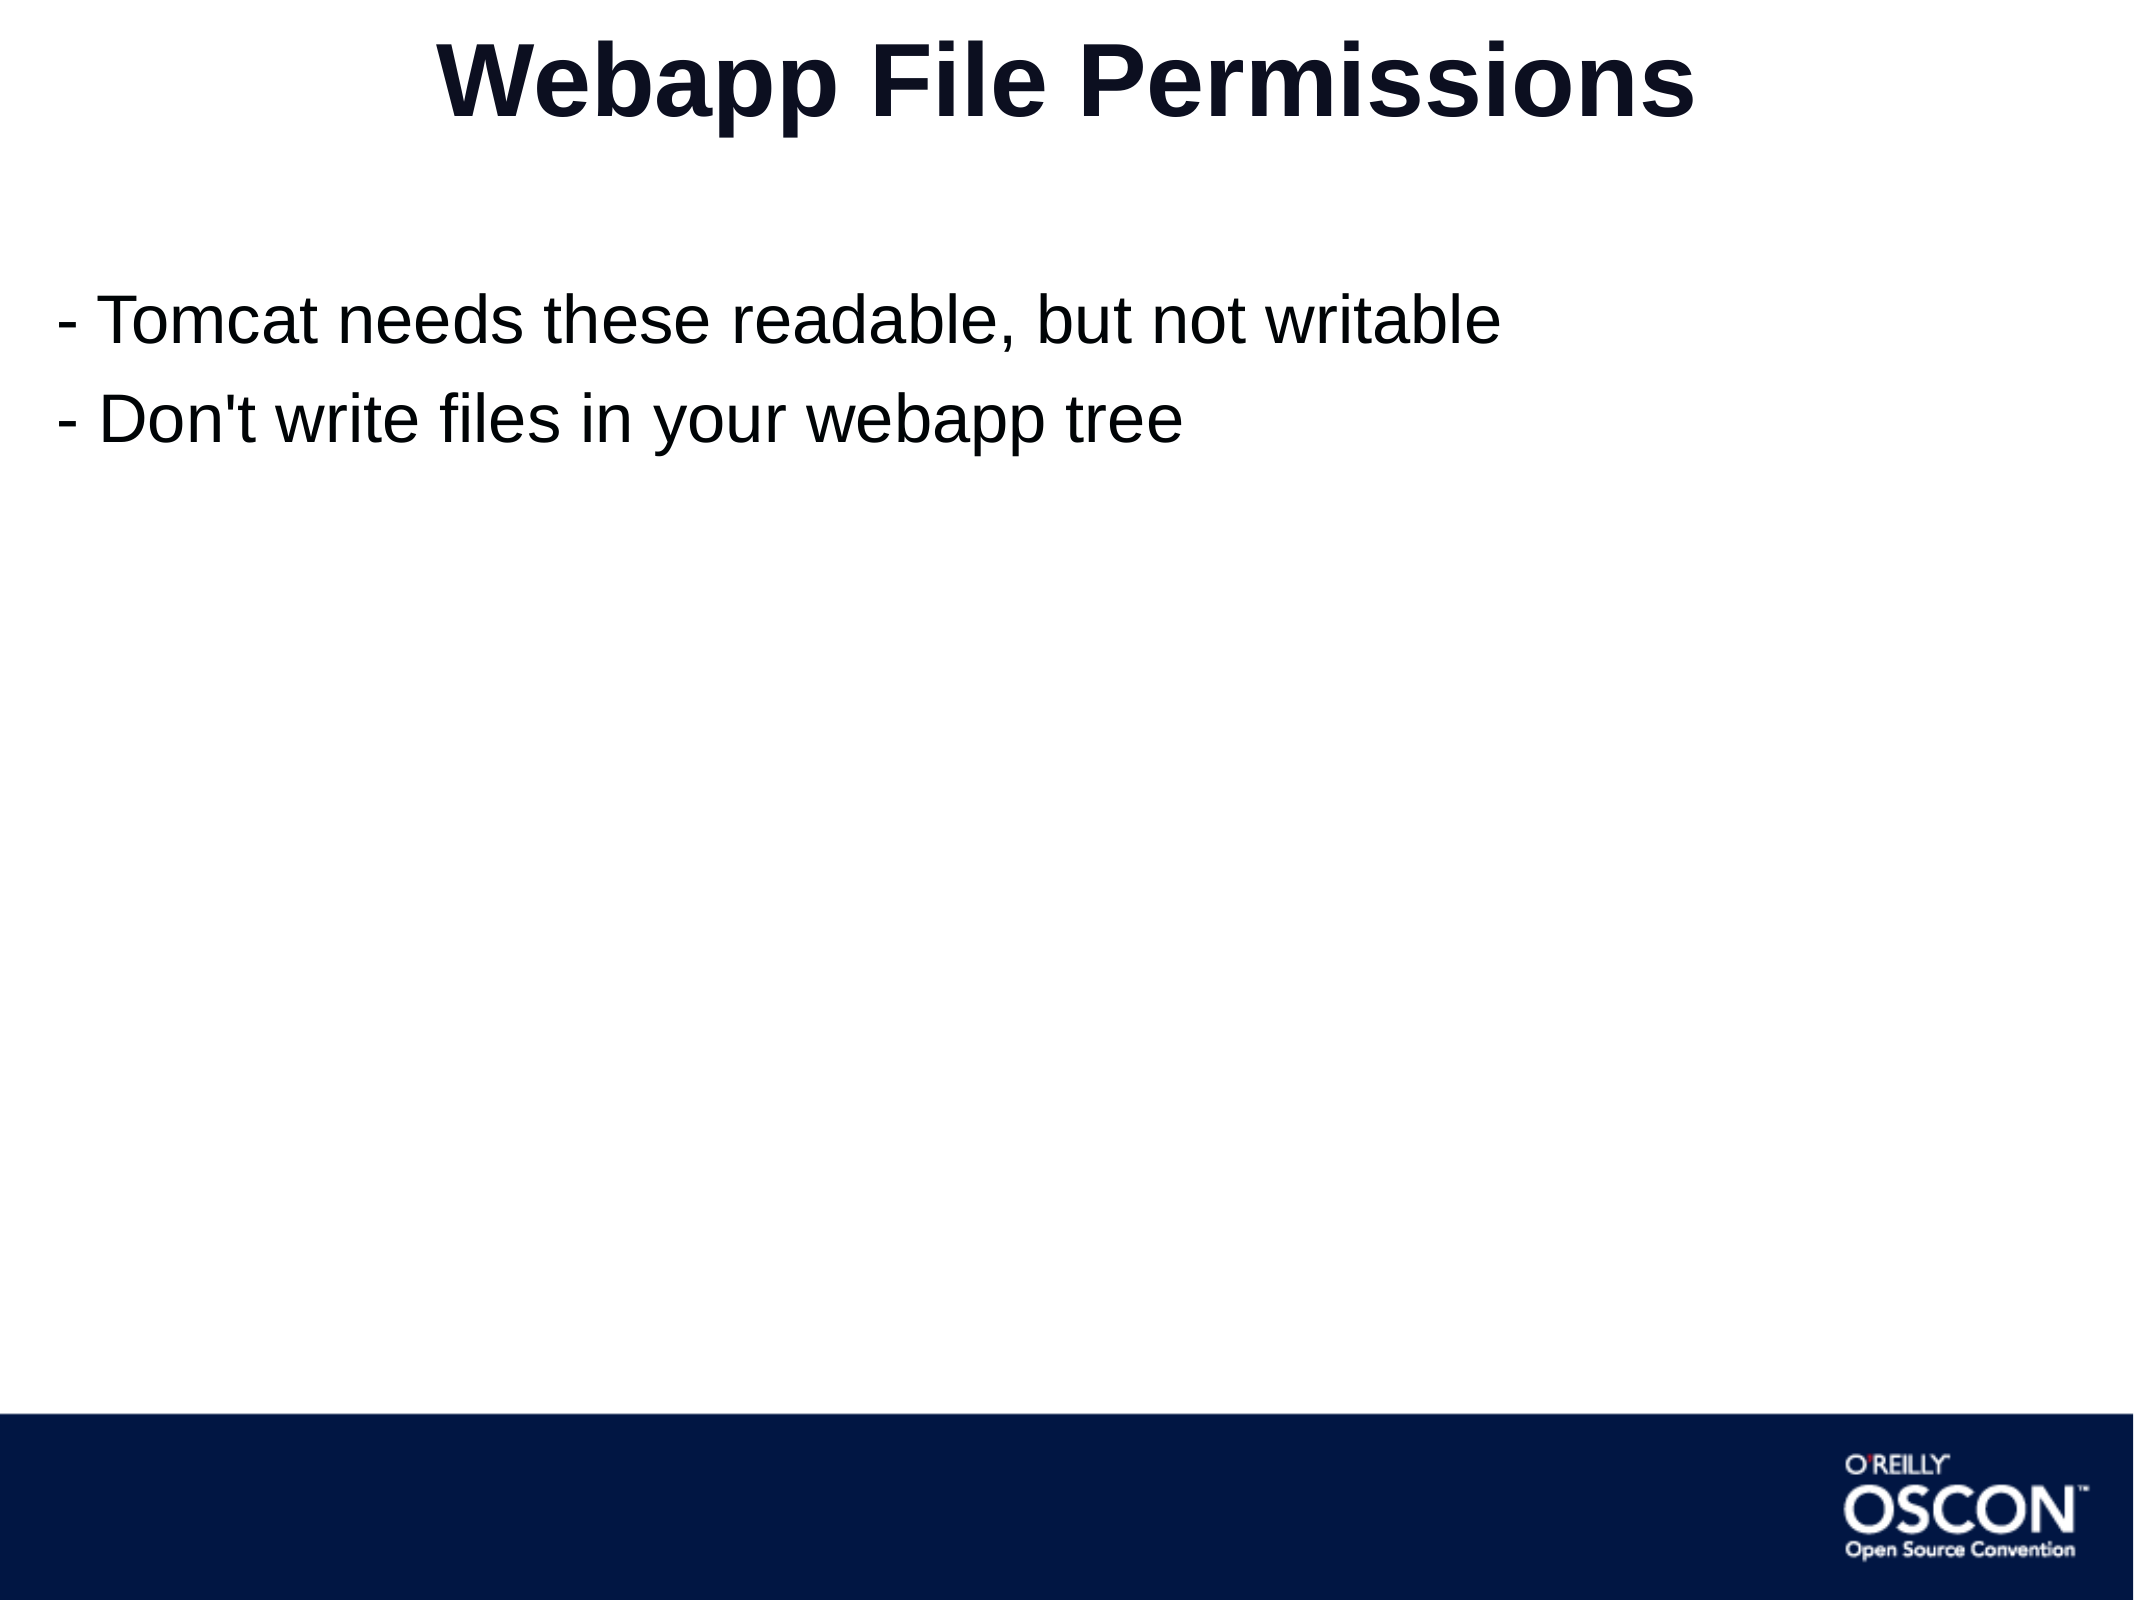

# Webapp File Permissions
- Tomcat needs these readable, but not writable
- Don't write files in your webapp tree